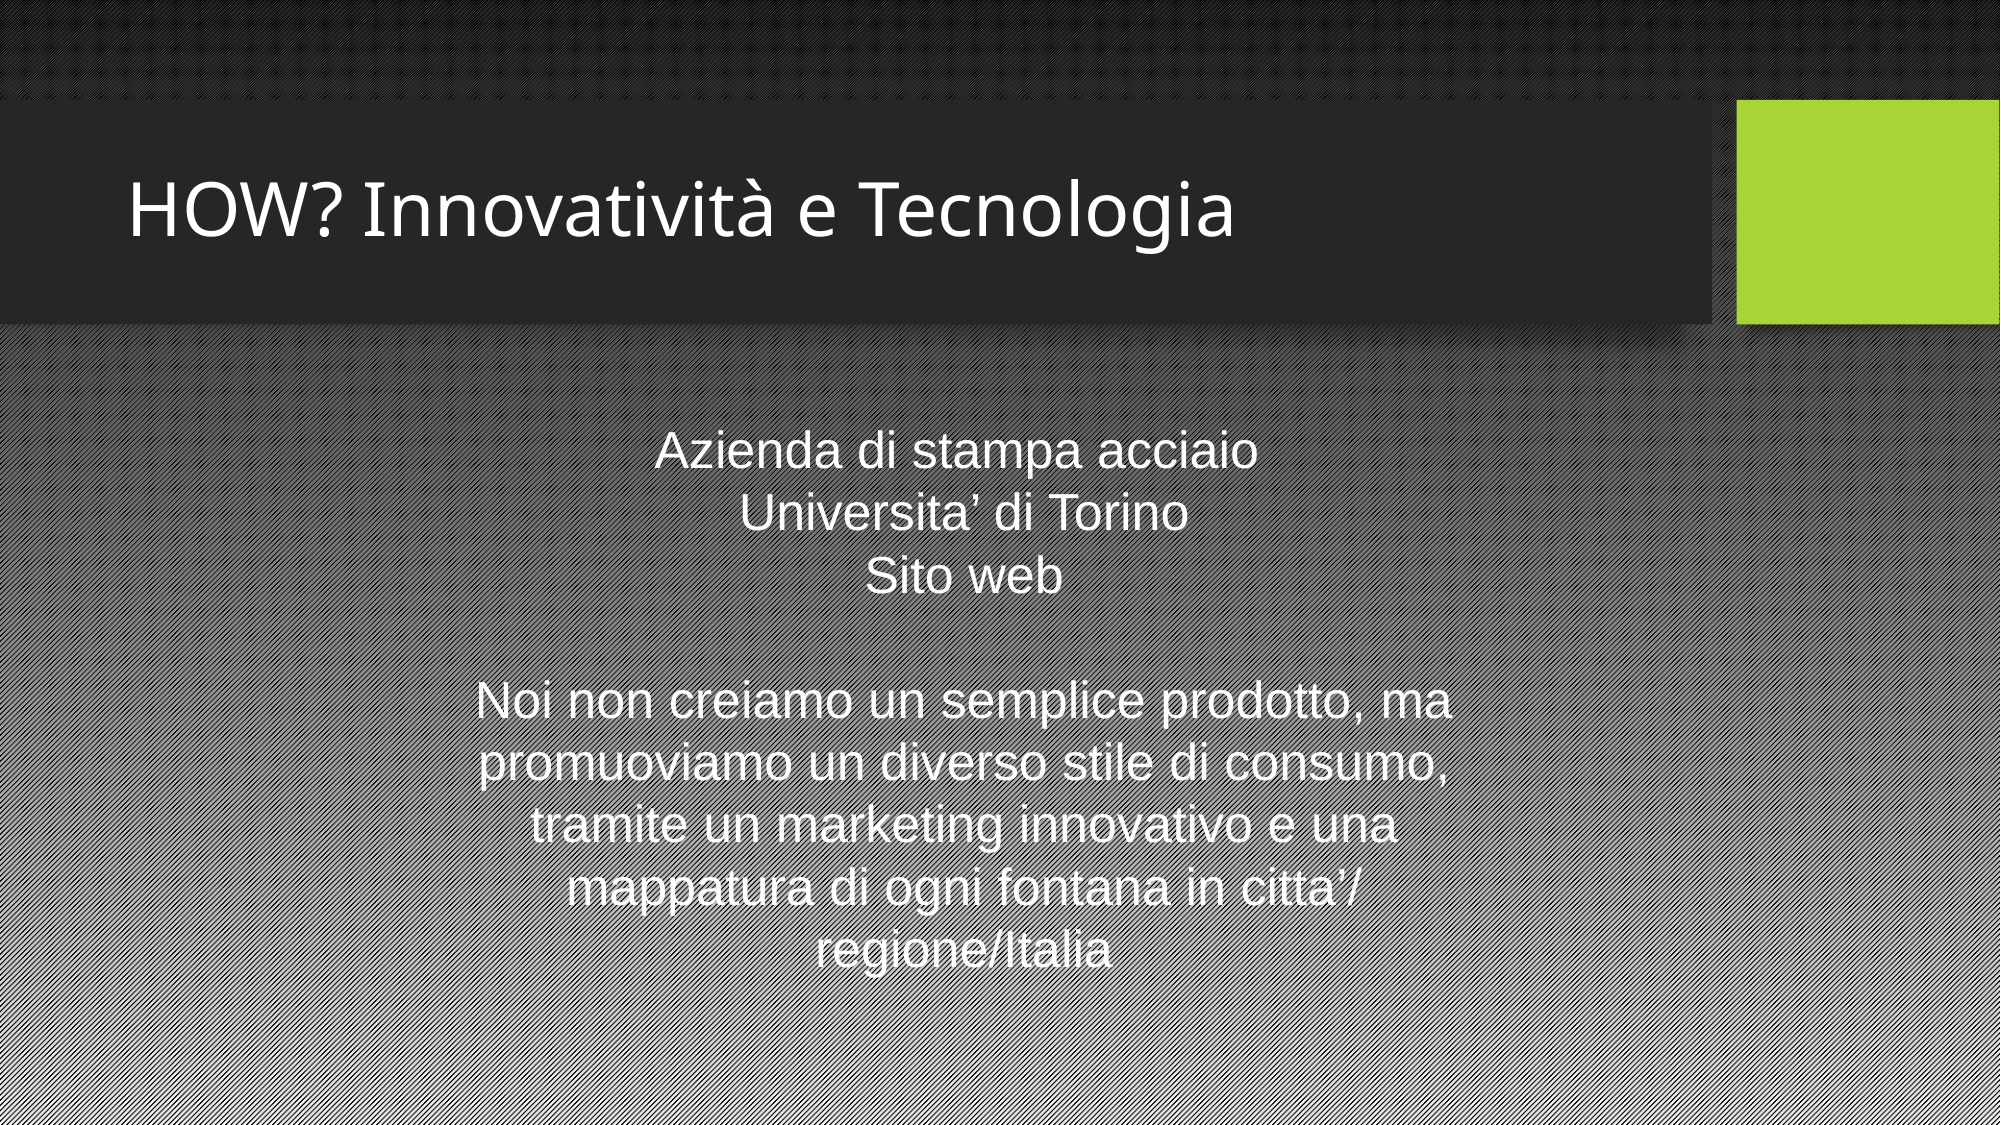

# HOW? Innovatività e Tecnologia
Azienda di stampa acciaio
Universita’ di Torino
Sito web
Noi non creiamo un semplice prodotto, ma promuoviamo un diverso stile di consumo, tramite un marketing innovativo e una mappatura di ogni fontana in citta’/ regione/Italia